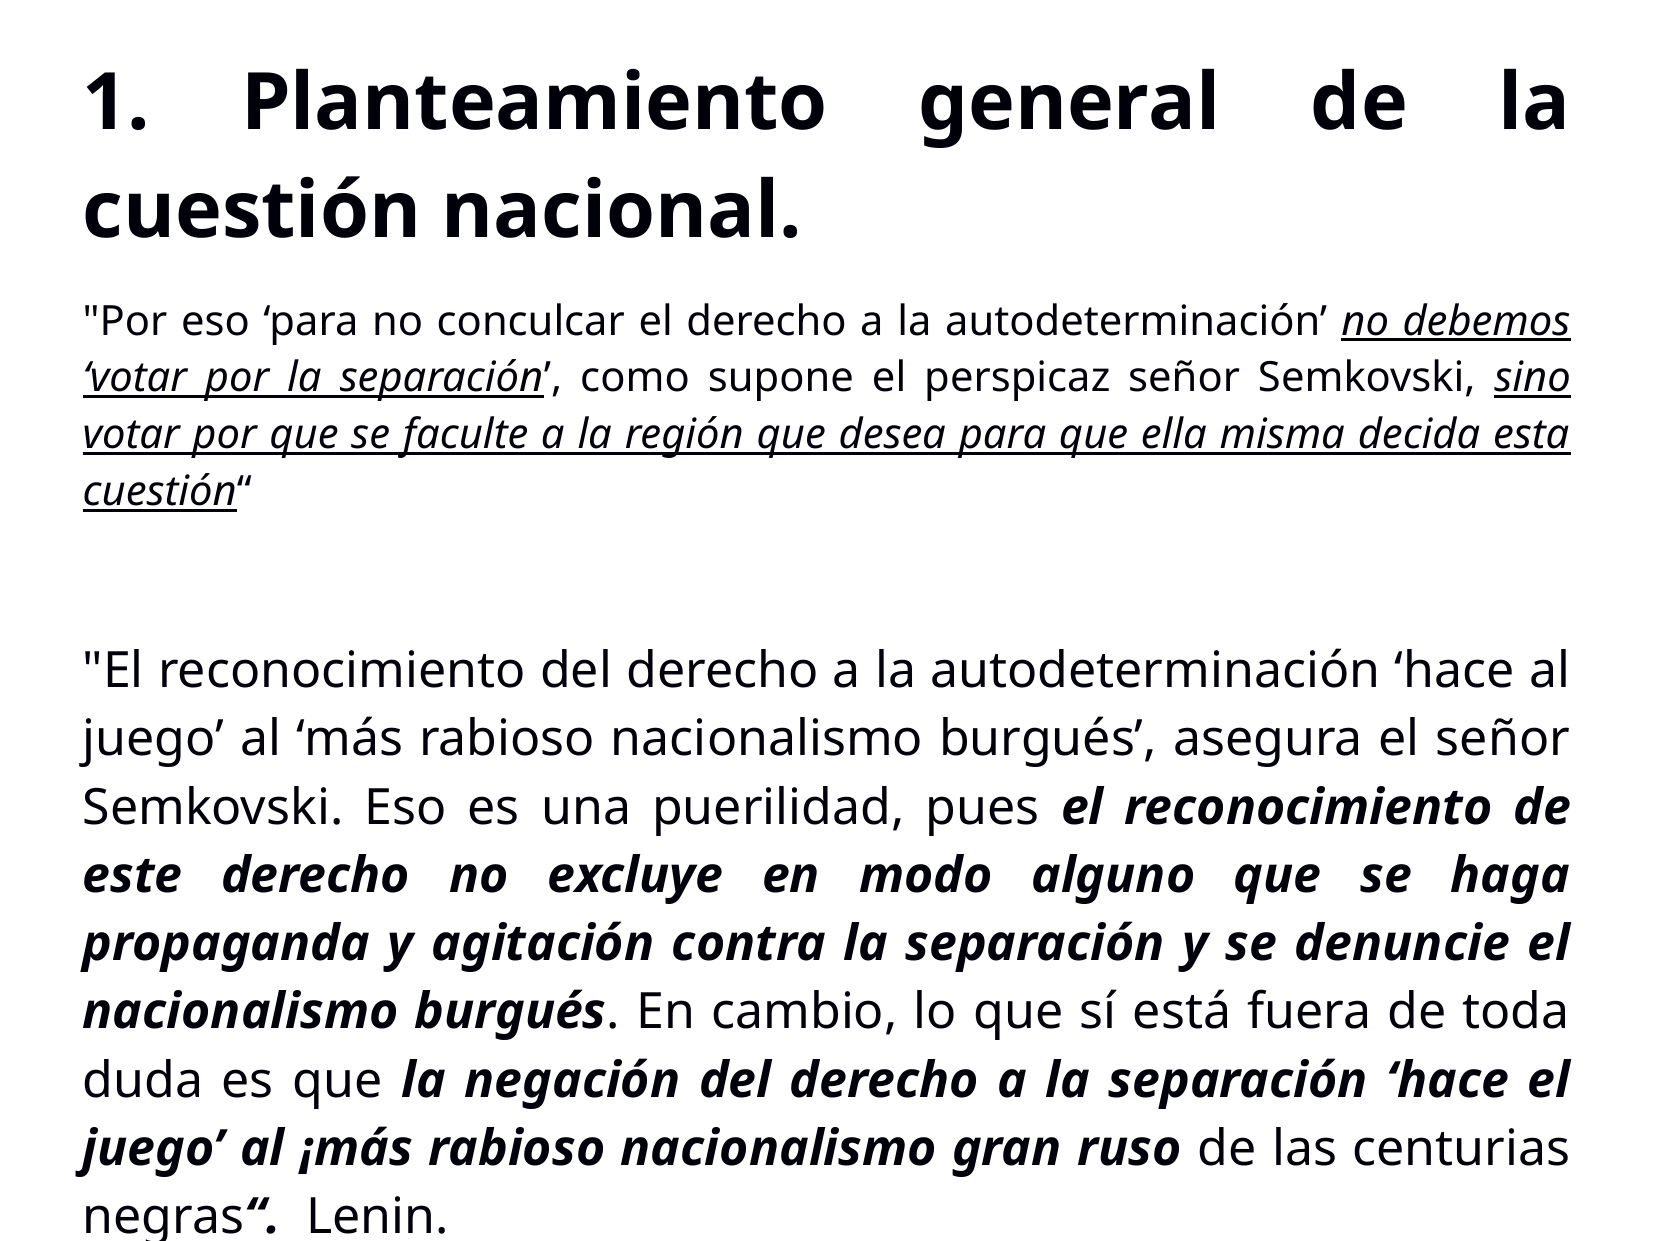

# 1. Planteamiento general de la cuestión nacional.
"Por eso ‘para no conculcar el derecho a la autodeterminación’ no debemos ‘votar por la separación’, como supone el perspicaz señor Semkovski, sino votar por que se faculte a la región que desea para que ella misma decida esta cuestión“
"El reconocimiento del derecho a la autodeterminación ‘hace al juego’ al ‘más rabioso nacionalismo burgués’, asegura el señor Semkovski. Eso es una puerilidad, pues el reconocimiento de este derecho no excluye en modo alguno que se haga propaganda y agitación contra la separación y se denuncie el nacionalismo burgués. En cambio, lo que sí está fuera de toda duda es que la negación del derecho a la separación ‘hace el juego’ al ¡más rabioso nacionalismo gran ruso de las centurias negras“. Lenin.